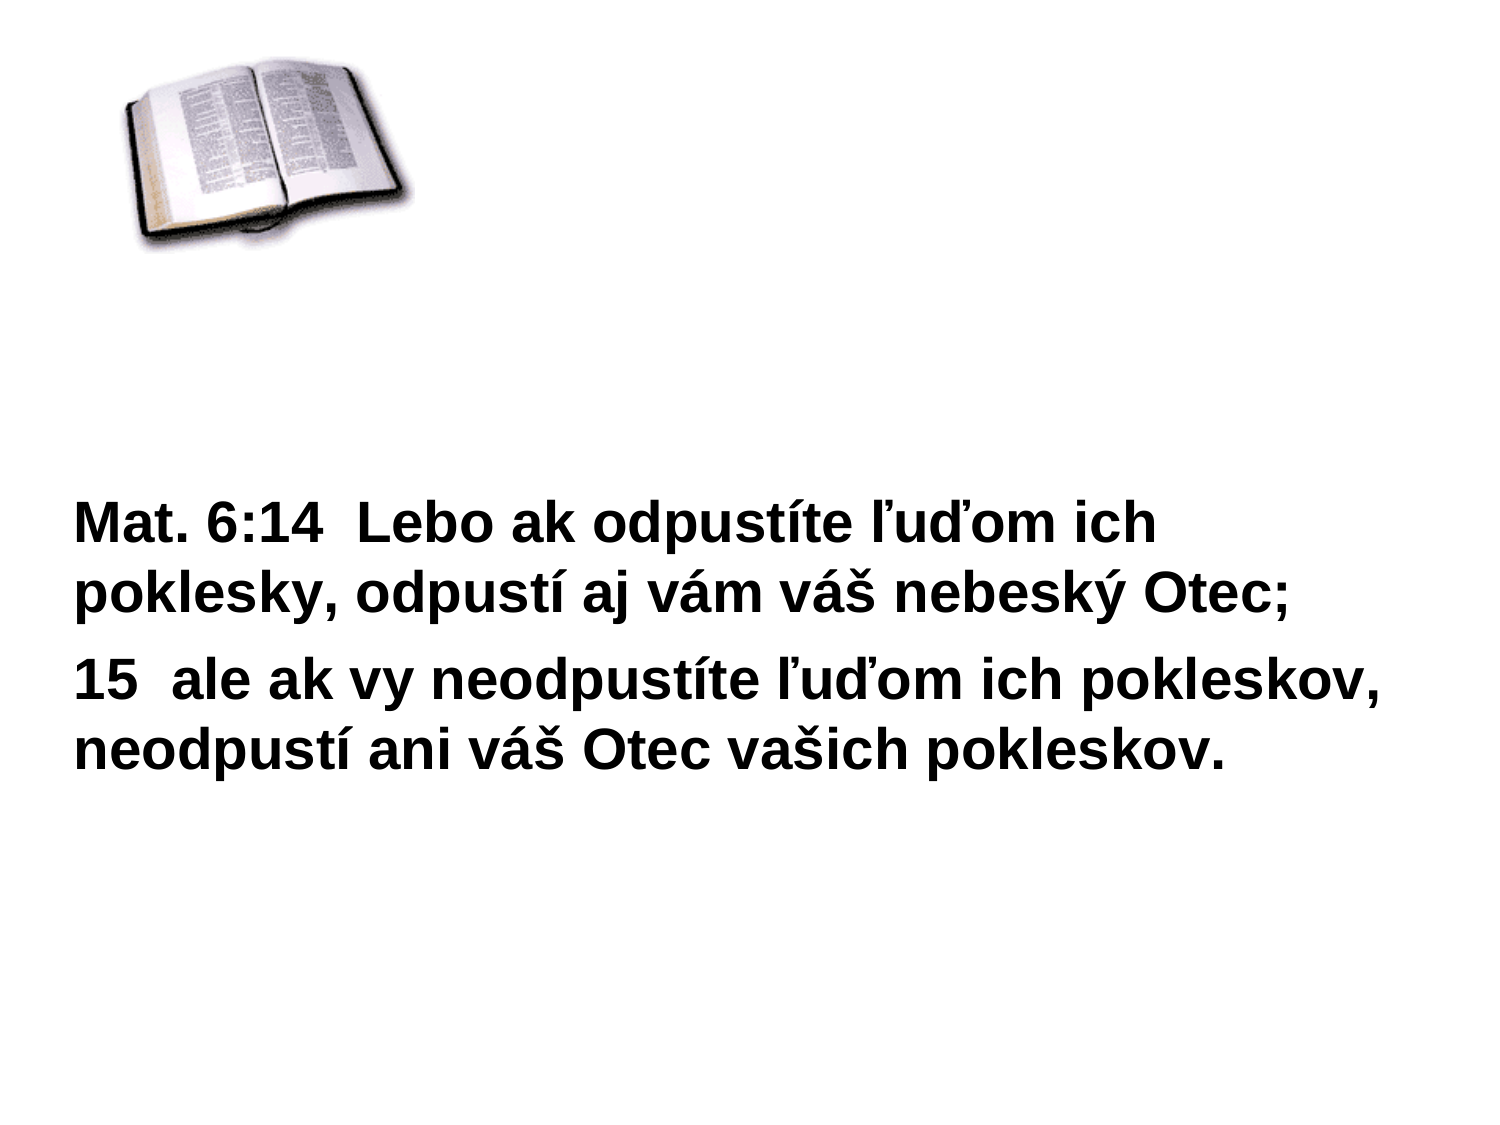

# Mat. 6:14  Lebo ak odpustíte ľuďom ich poklesky, odpustí aj vám váš nebeský Otec;
15  ale ak vy neodpustíte ľuďom ich pokleskov, neodpustí ani váš Otec vašich pokleskov.